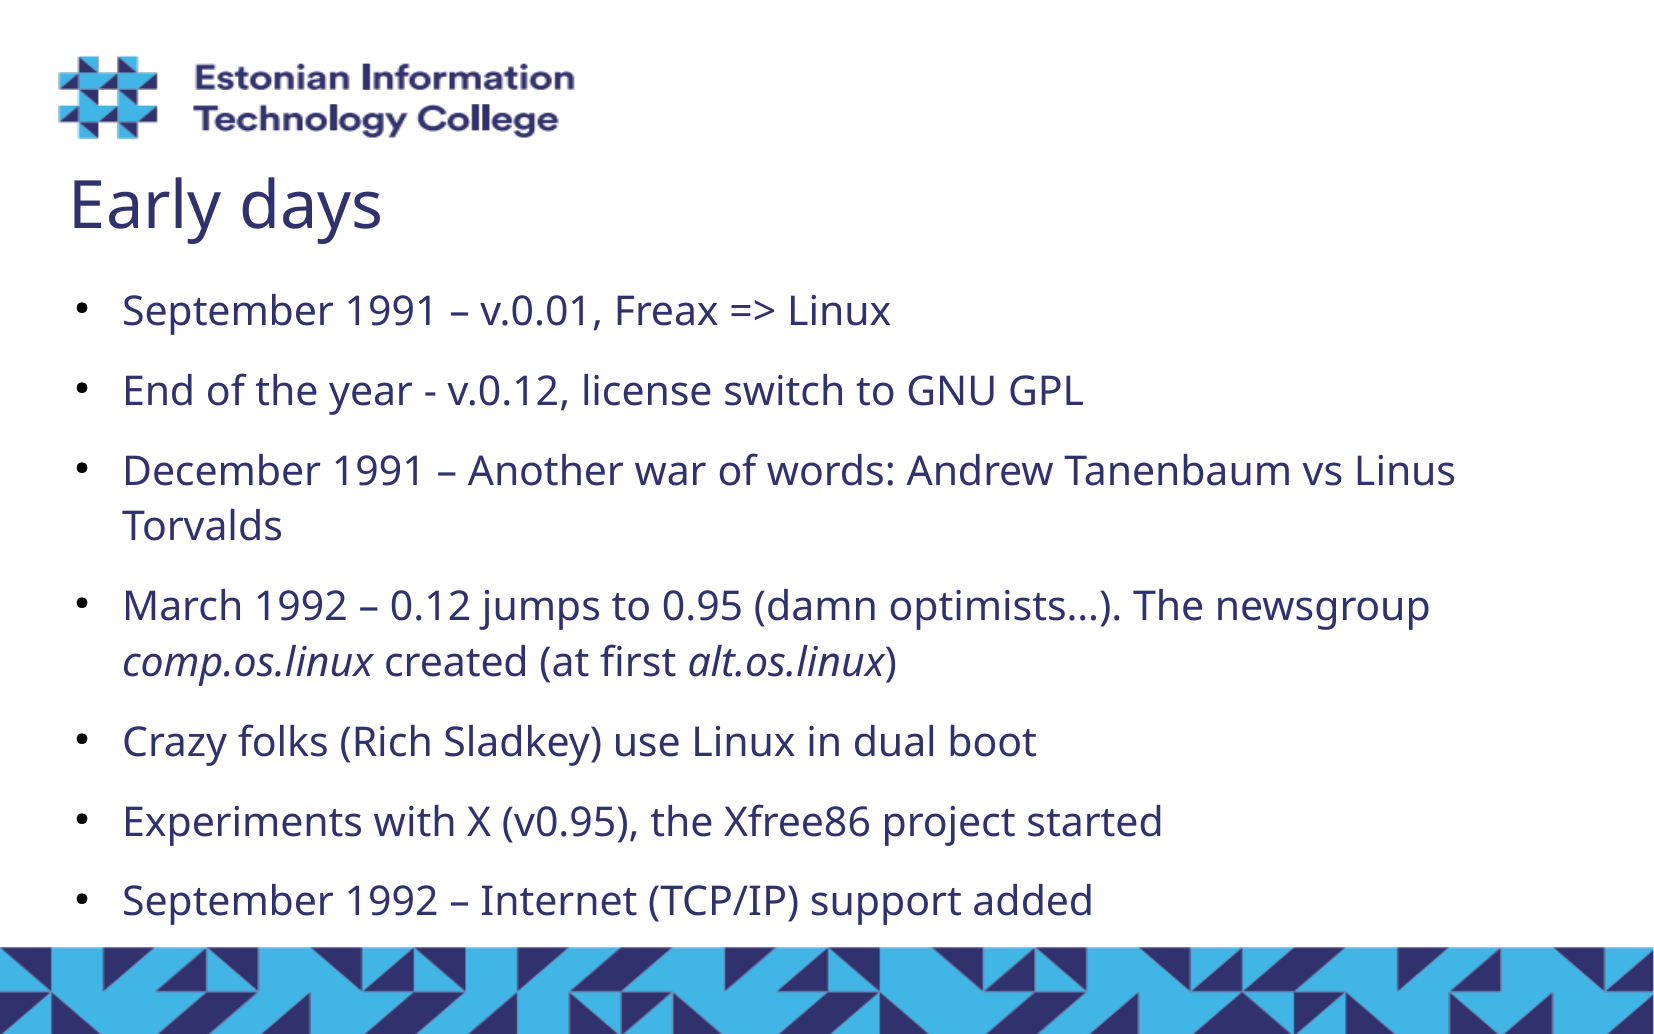

# Early days
September 1991 – v.0.01, Freax => Linux
End of the year - v.0.12, license switch to GNU GPL
December 1991 – Another war of words: Andrew Tanenbaum vs Linus Torvalds
March 1992 – 0.12 jumps to 0.95 (damn optimists…). The newsgroup comp.os.linux created (at first alt.os.linux)
Crazy folks (Rich Sladkey) use Linux in dual boot
Experiments with X (v0.95), the Xfree86 project started
September 1992 – Internet (TCP/IP) support added